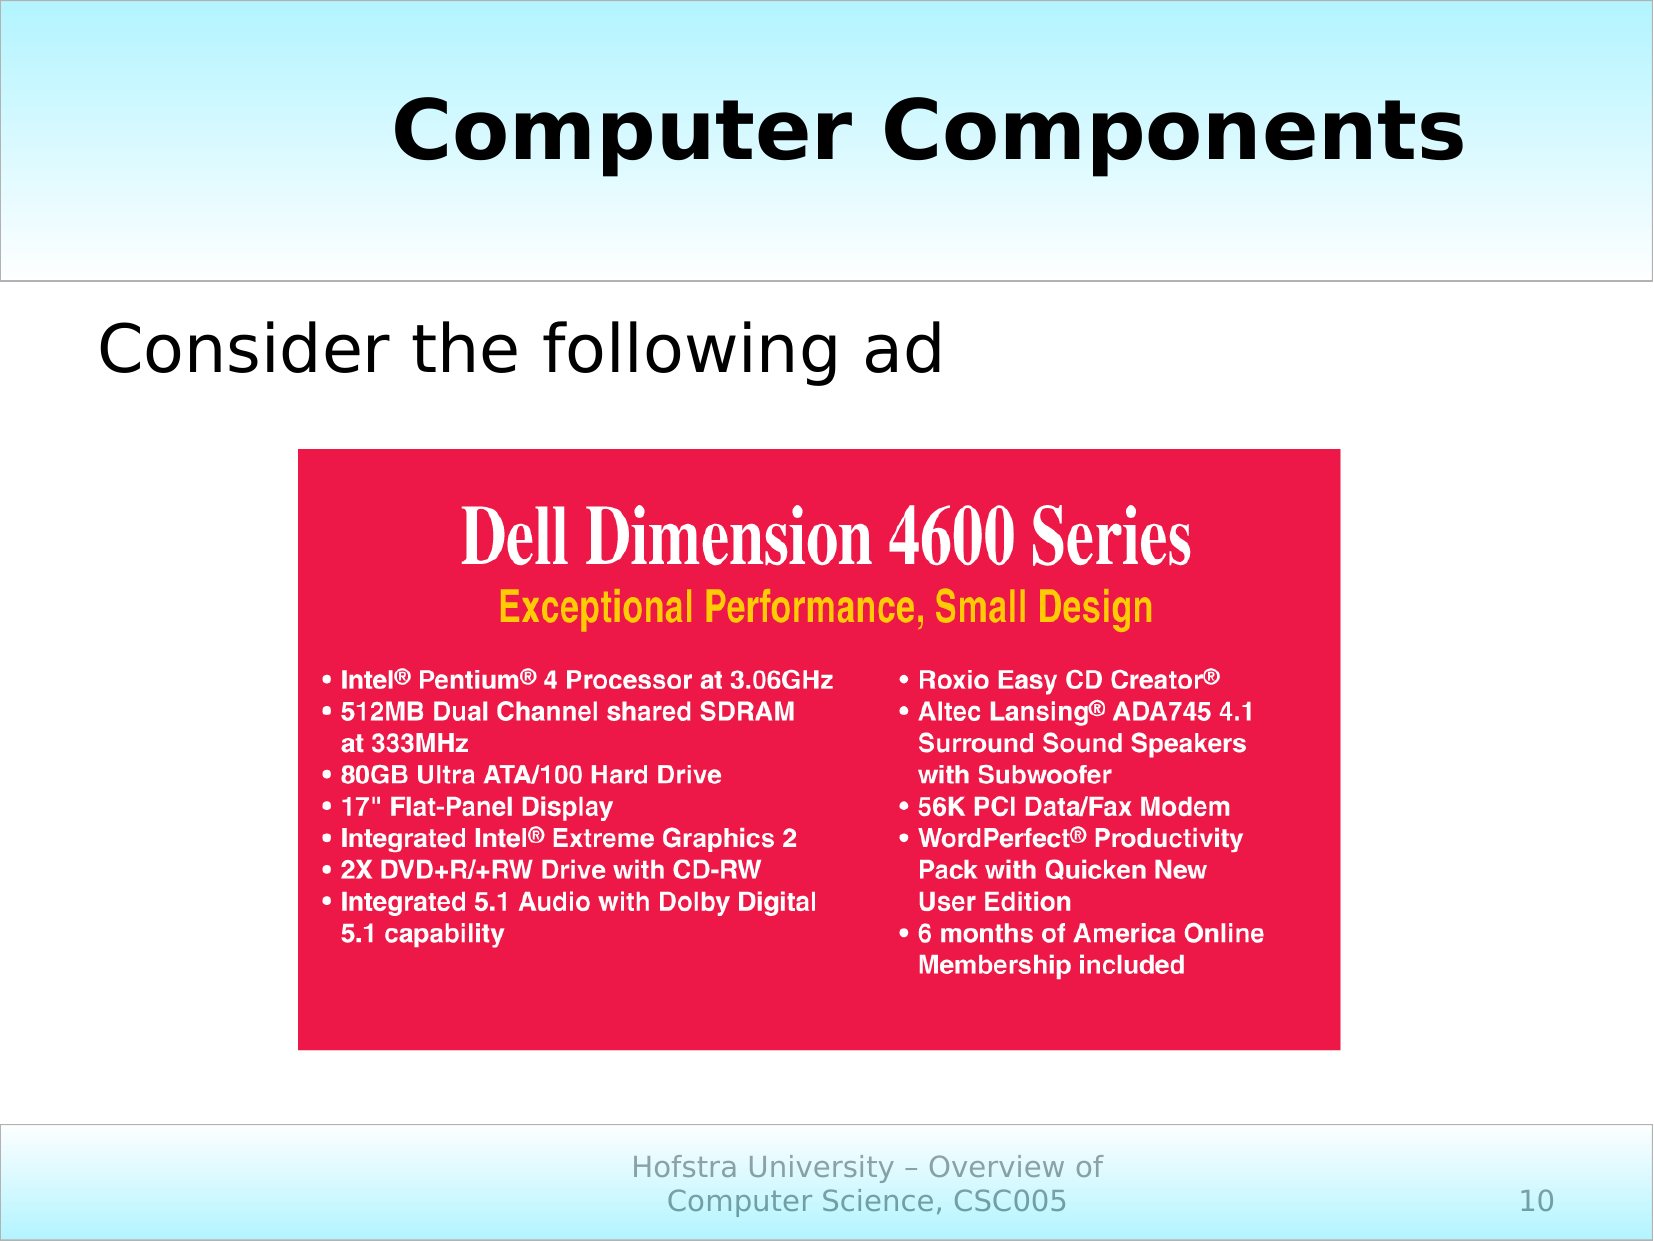

# Computer Components
Consider the following ad
10